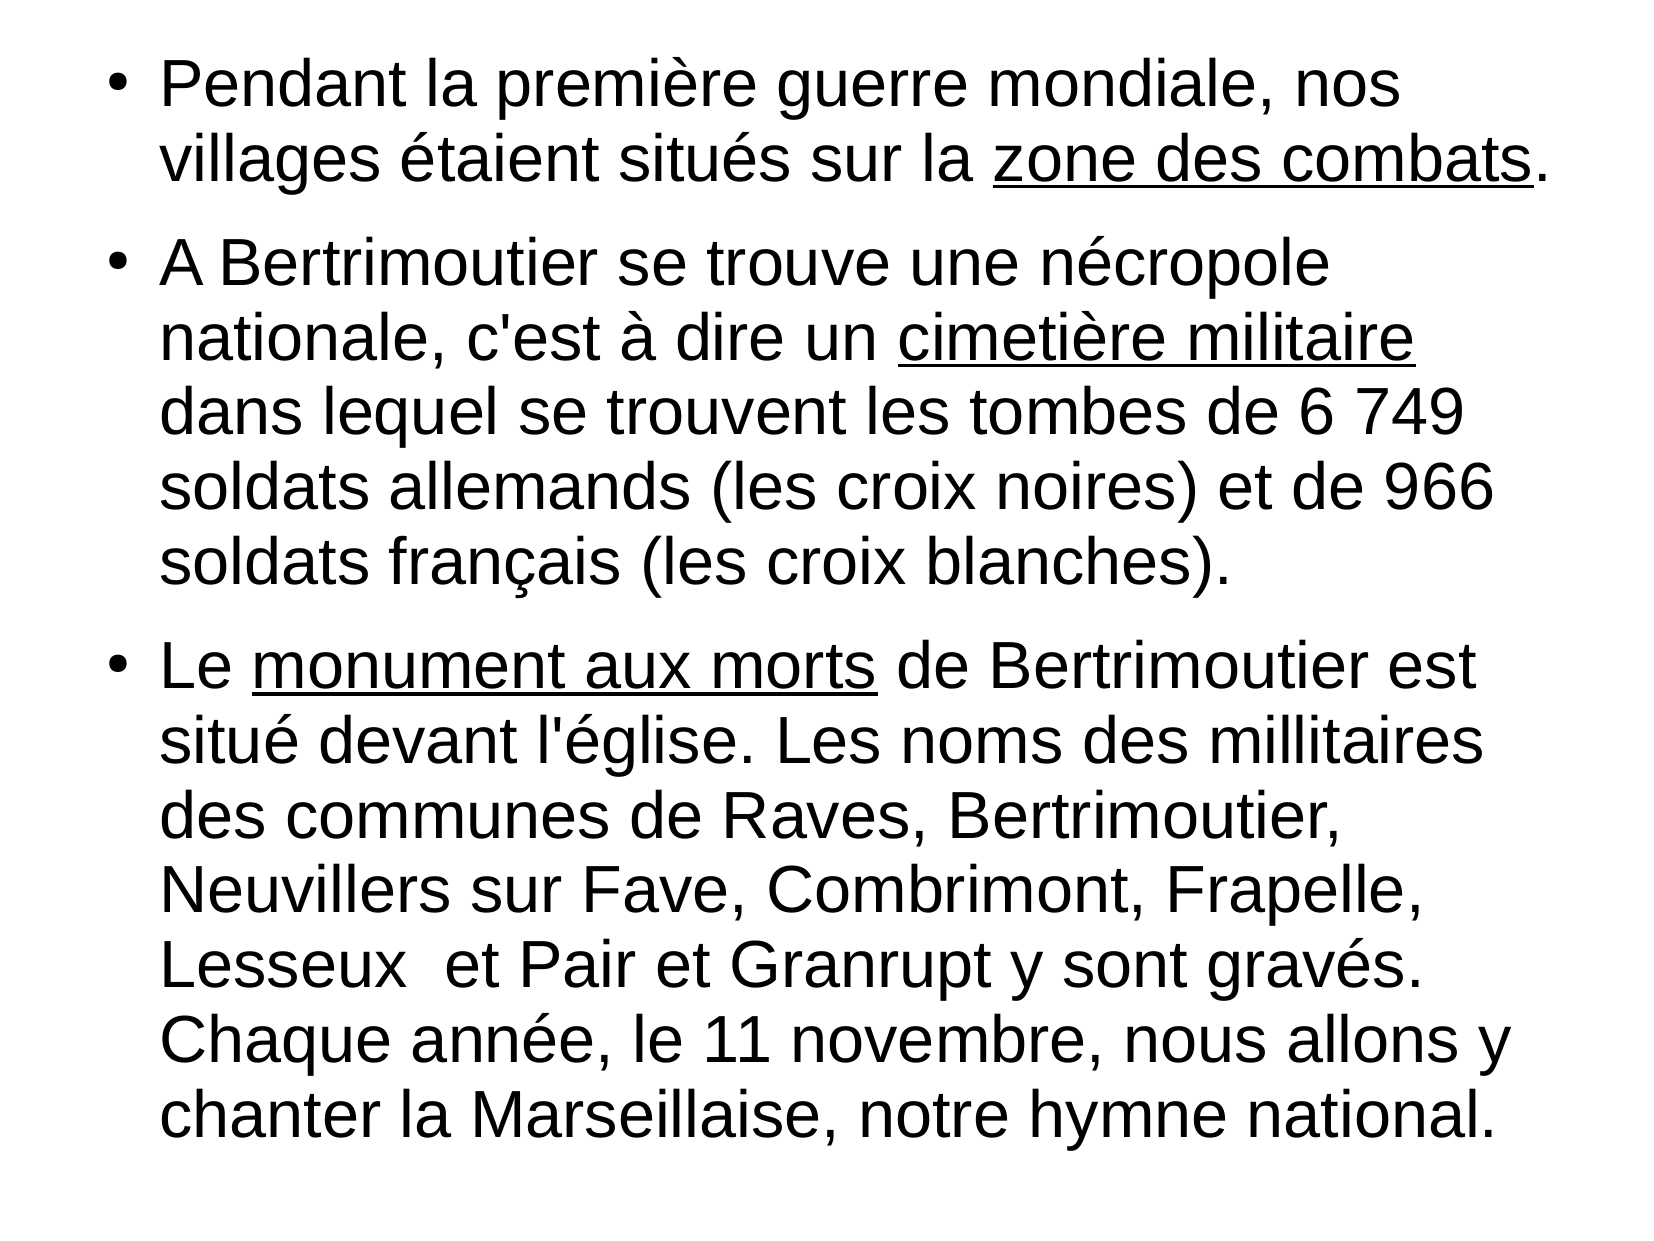

# Pendant la première guerre mondiale, nos villages étaient situés sur la zone des combats.
A Bertrimoutier se trouve une nécropole nationale, c'est à dire un cimetière militaire dans lequel se trouvent les tombes de 6 749 soldats allemands (les croix noires) et de 966 soldats français (les croix blanches).
Le monument aux morts de Bertrimoutier est situé devant l'église. Les noms des millitaires des communes de Raves, Bertrimoutier, Neuvillers sur Fave, Combrimont, Frapelle, Lesseux et Pair et Granrupt y sont gravés. Chaque année, le 11 novembre, nous allons y chanter la Marseillaise, notre hymne national.